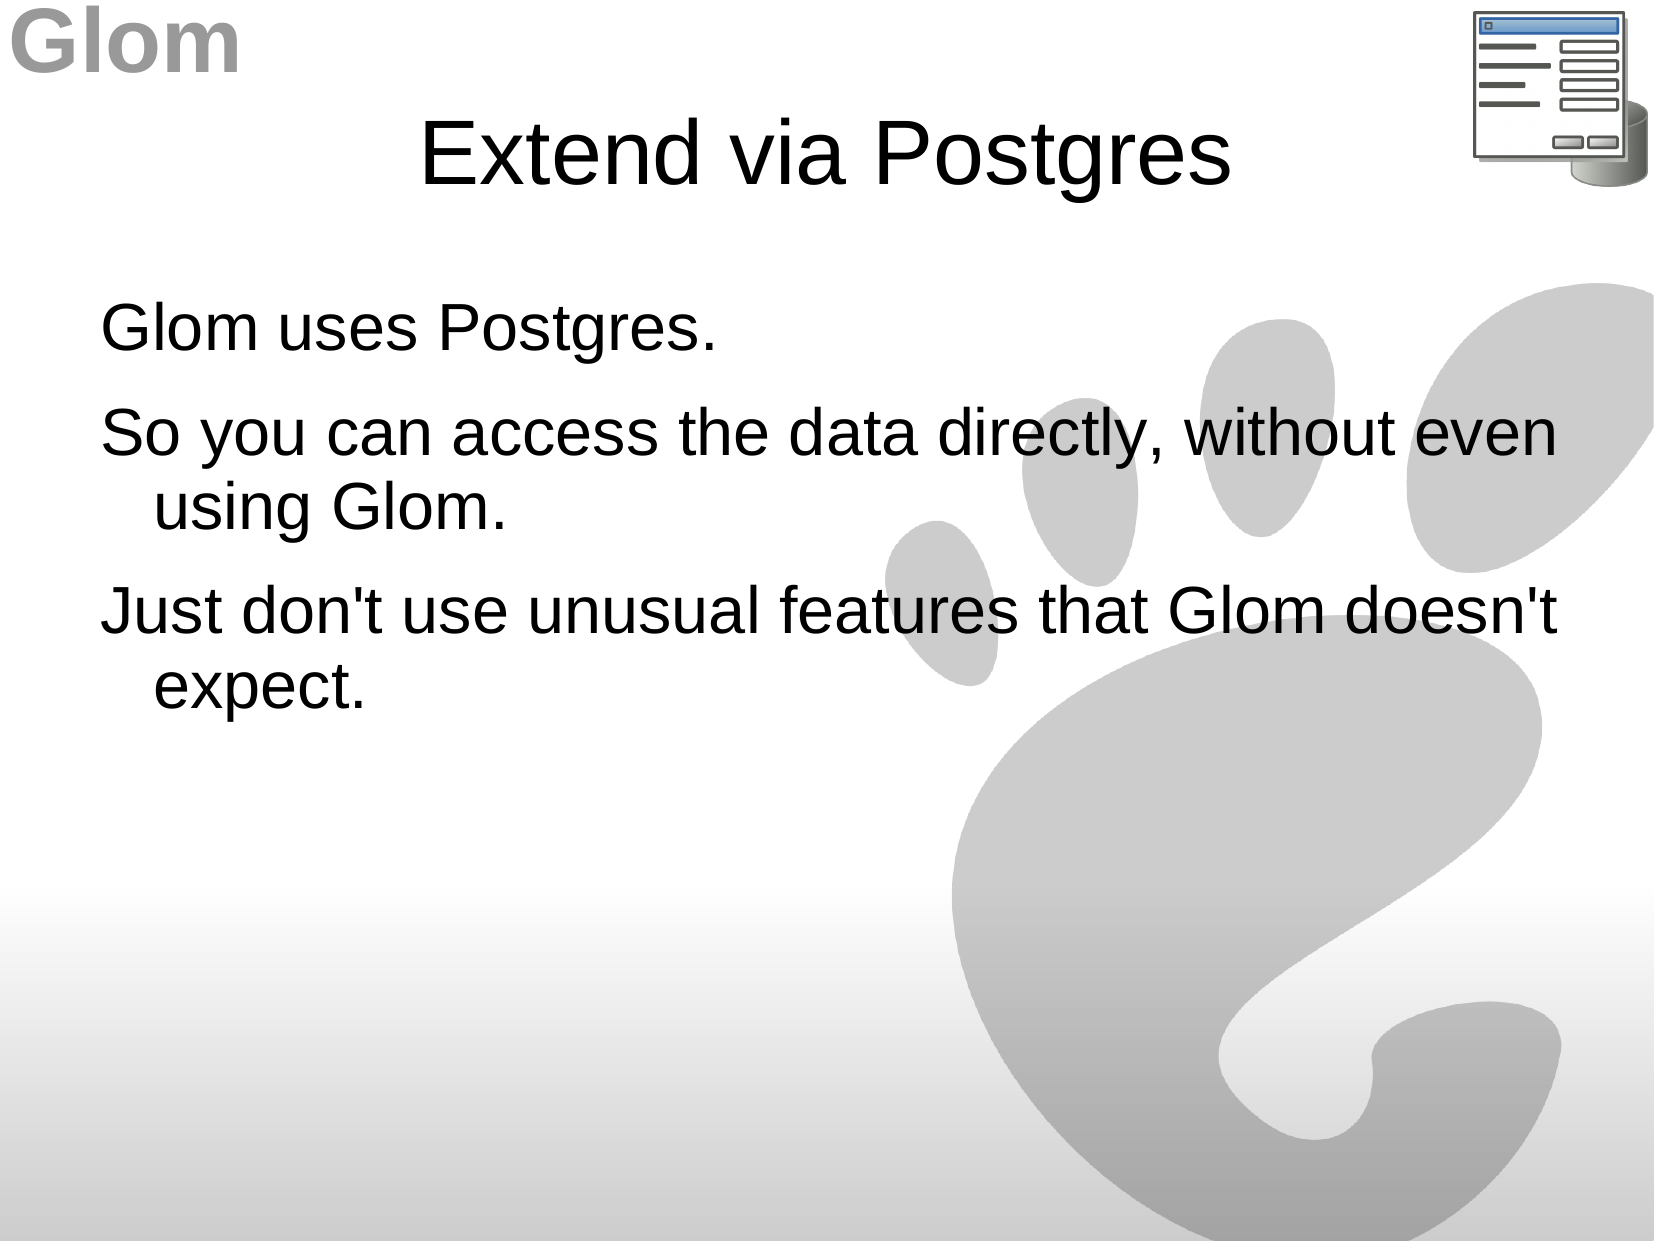

# Extend via Postgres
Glom uses Postgres.
So you can access the data directly, without even using Glom.
Just don't use unusual features that Glom doesn't expect.